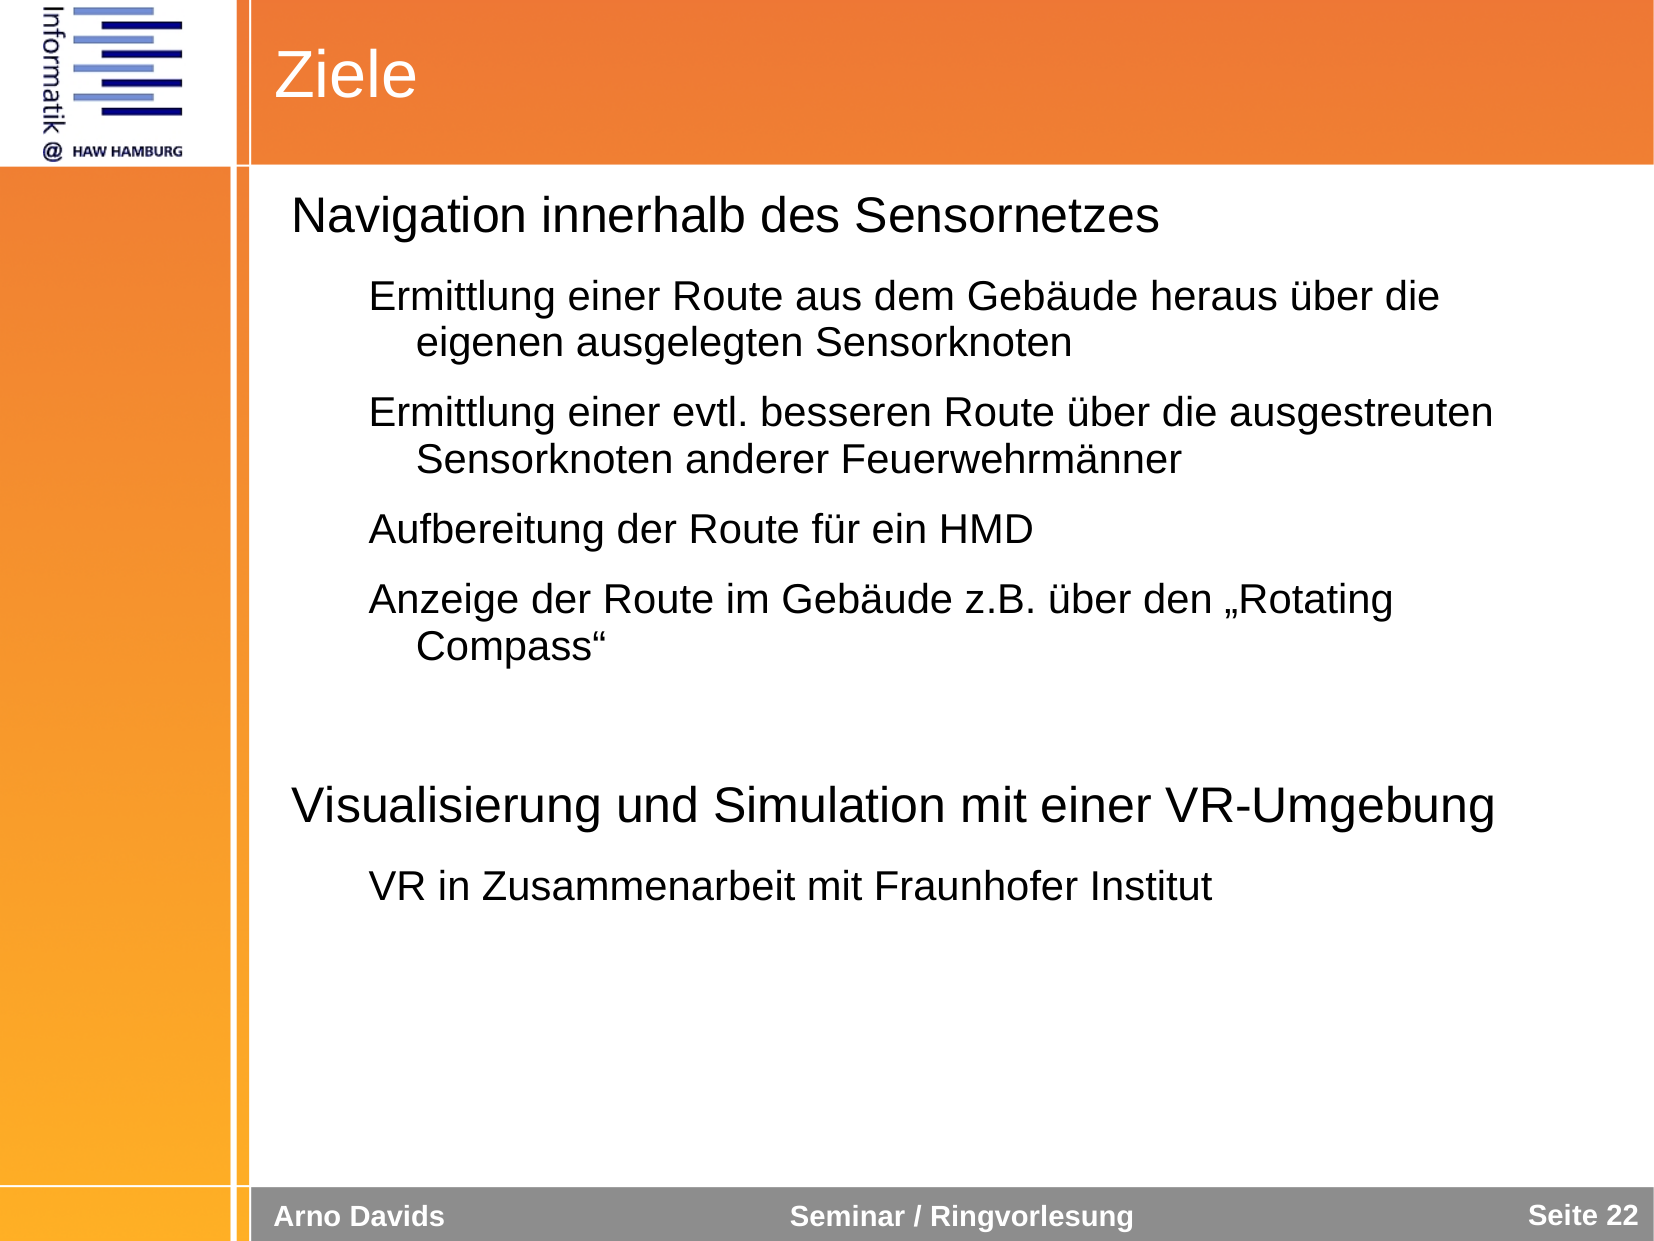

# Ziele
Navigation innerhalb des Sensornetzes
Ermittlung einer Route aus dem Gebäude heraus über die eigenen ausgelegten Sensorknoten
Ermittlung einer evtl. besseren Route über die ausgestreuten Sensorknoten anderer Feuerwehrmänner
Aufbereitung der Route für ein HMD
Anzeige der Route im Gebäude z.B. über den „Rotating Compass“
Visualisierung und Simulation mit einer VR-Umgebung
VR in Zusammenarbeit mit Fraunhofer Institut